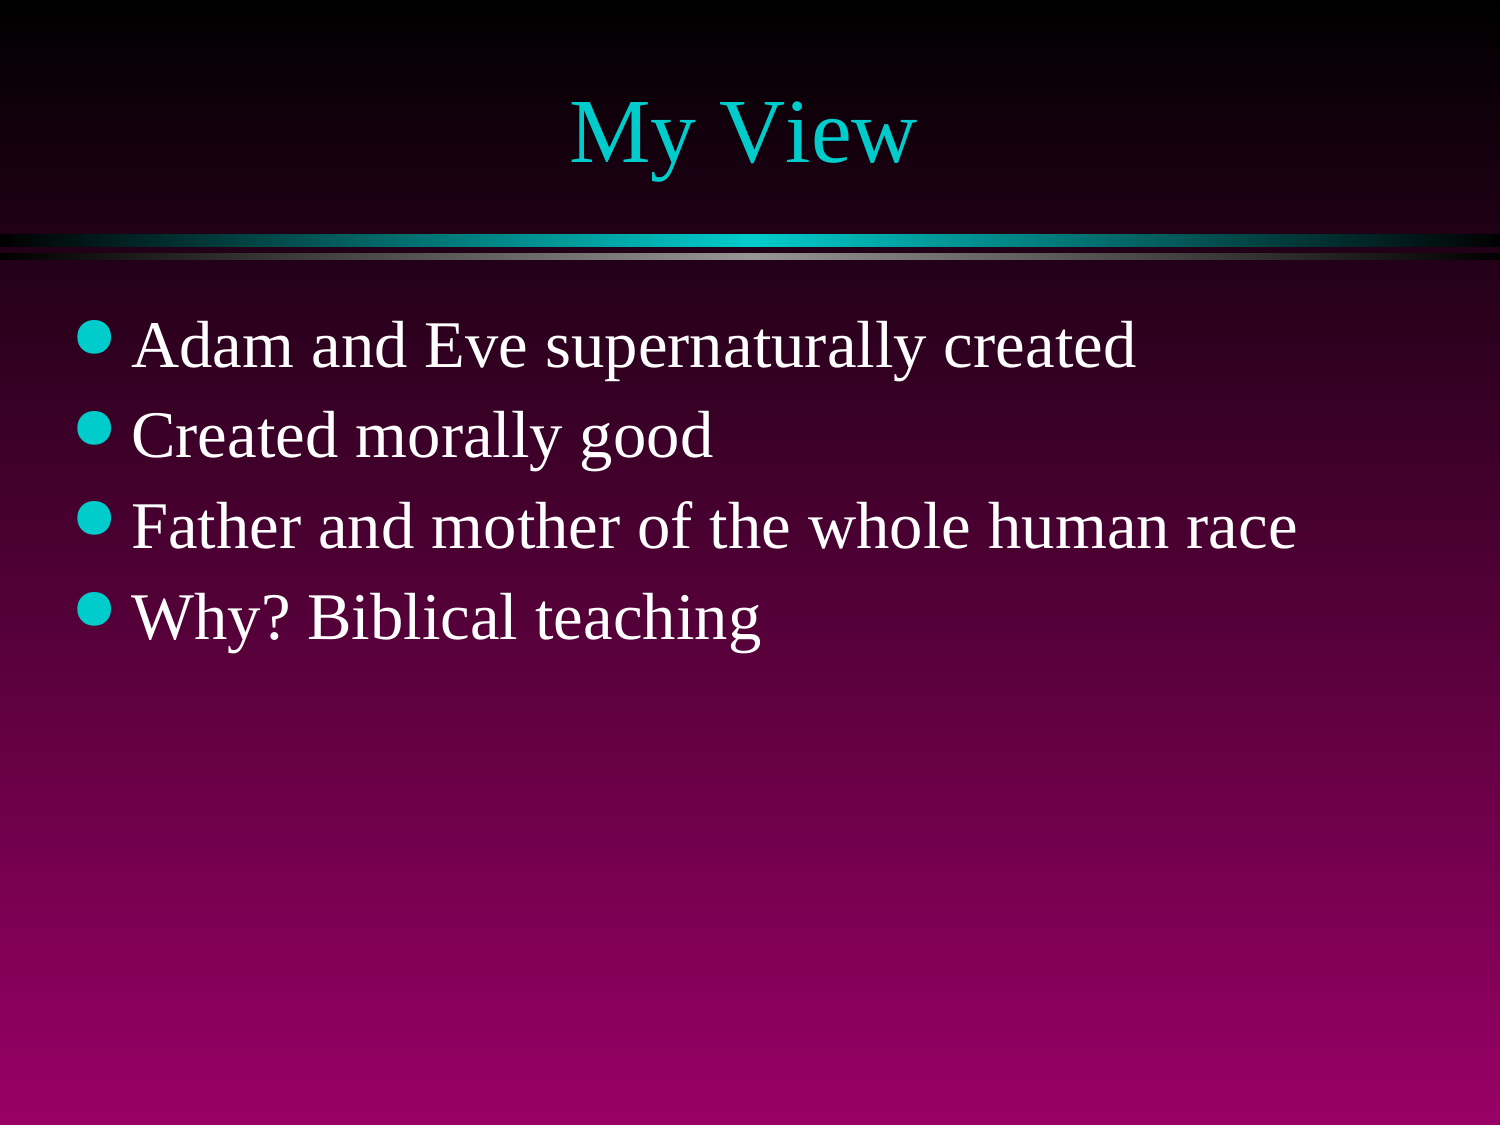

# My View
Adam and Eve supernaturally created
Created morally good
Father and mother of the whole human race
Why? Biblical teaching